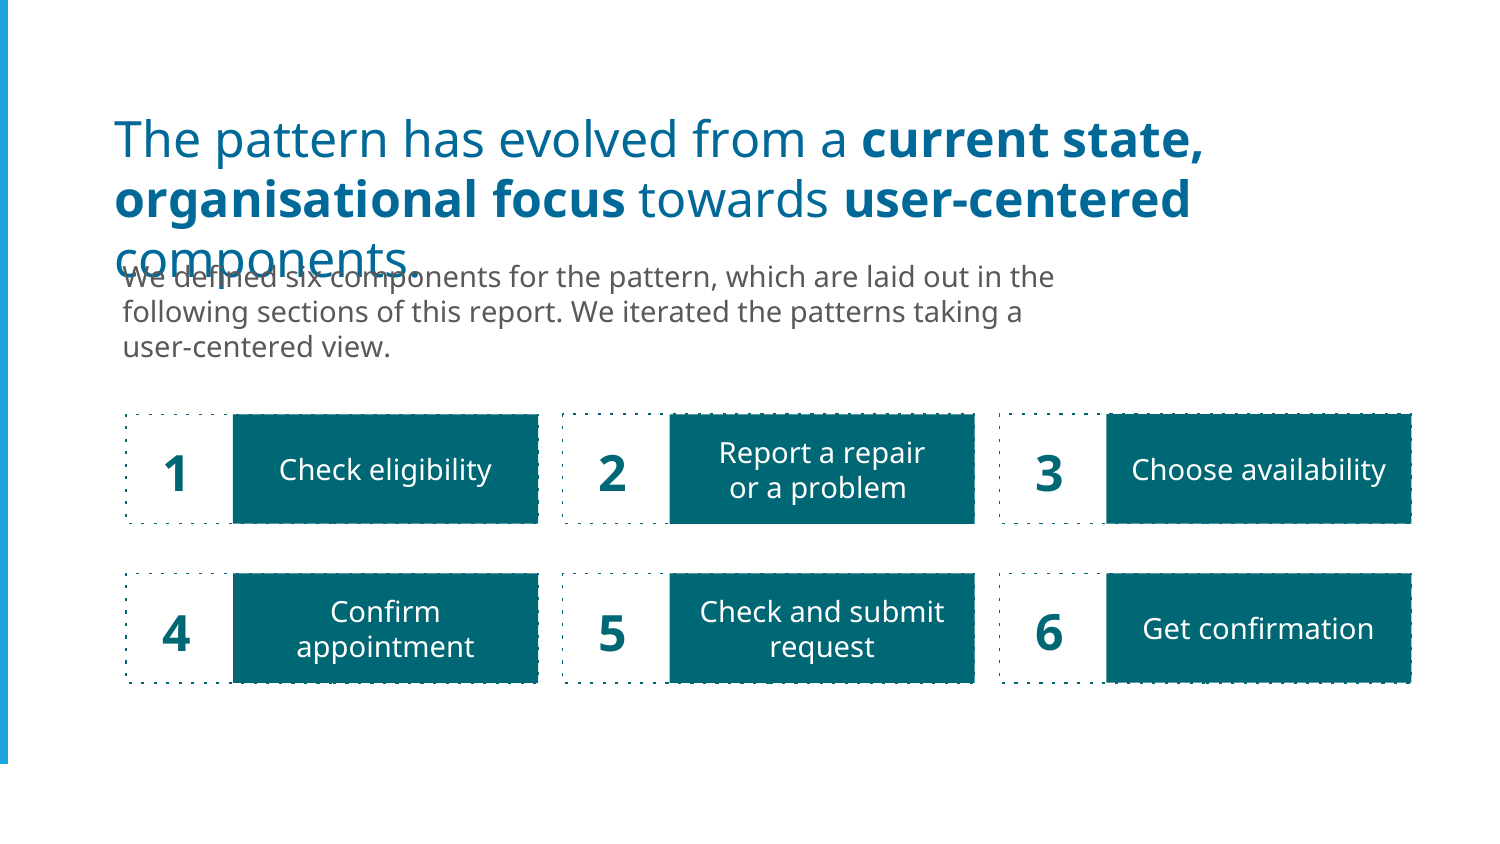

# The pattern has evolved from a current state, organisational focus towards user-centered components.
We defined six components for the pattern, which are laid out in the following sections of this report. We iterated the patterns taking a user-centered view.
Choose availability
Check eligibility
 Report a repair
or a problem
2
3
1
Get confirmation
Confirm appointment
Check and submit request
6
4
5